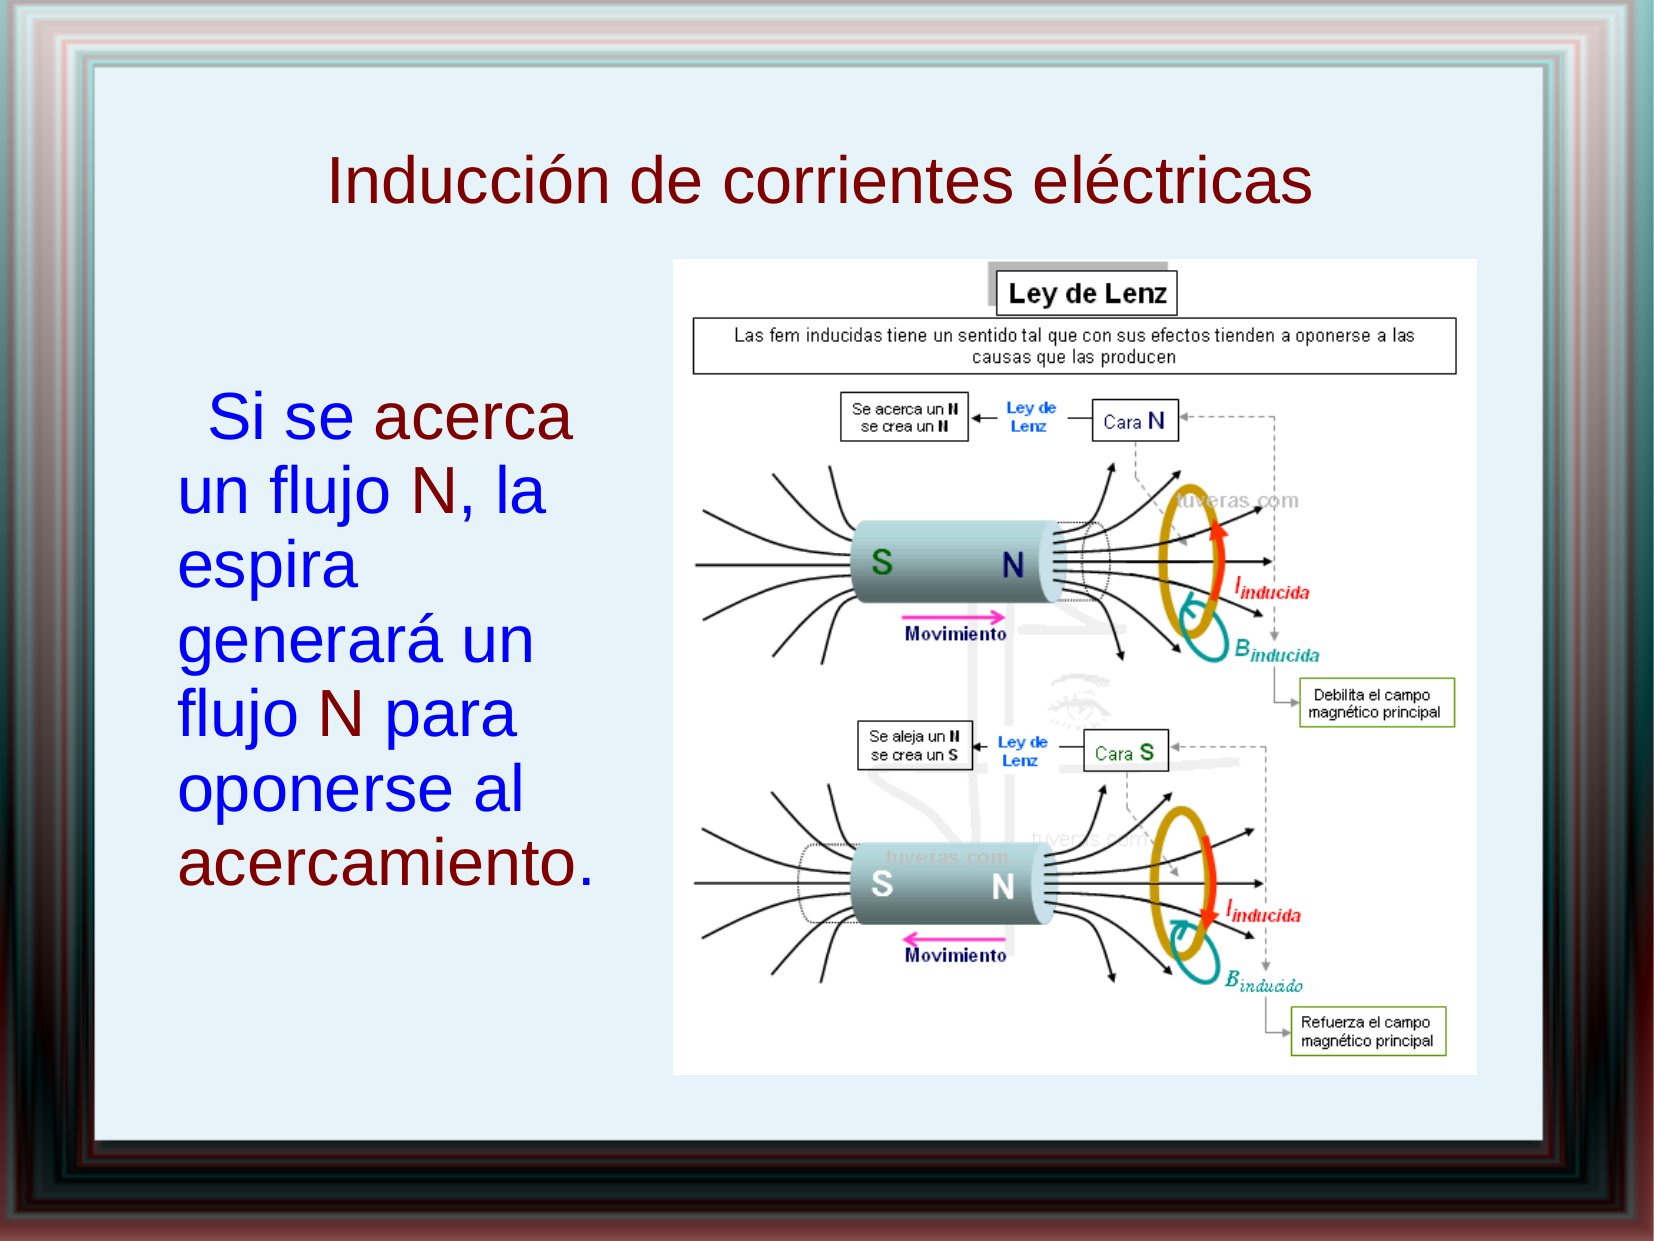

Inducción de corrientes eléctricas
Si se acerca un flujo N, la espira generará un flujo N para oponerse al acercamiento.